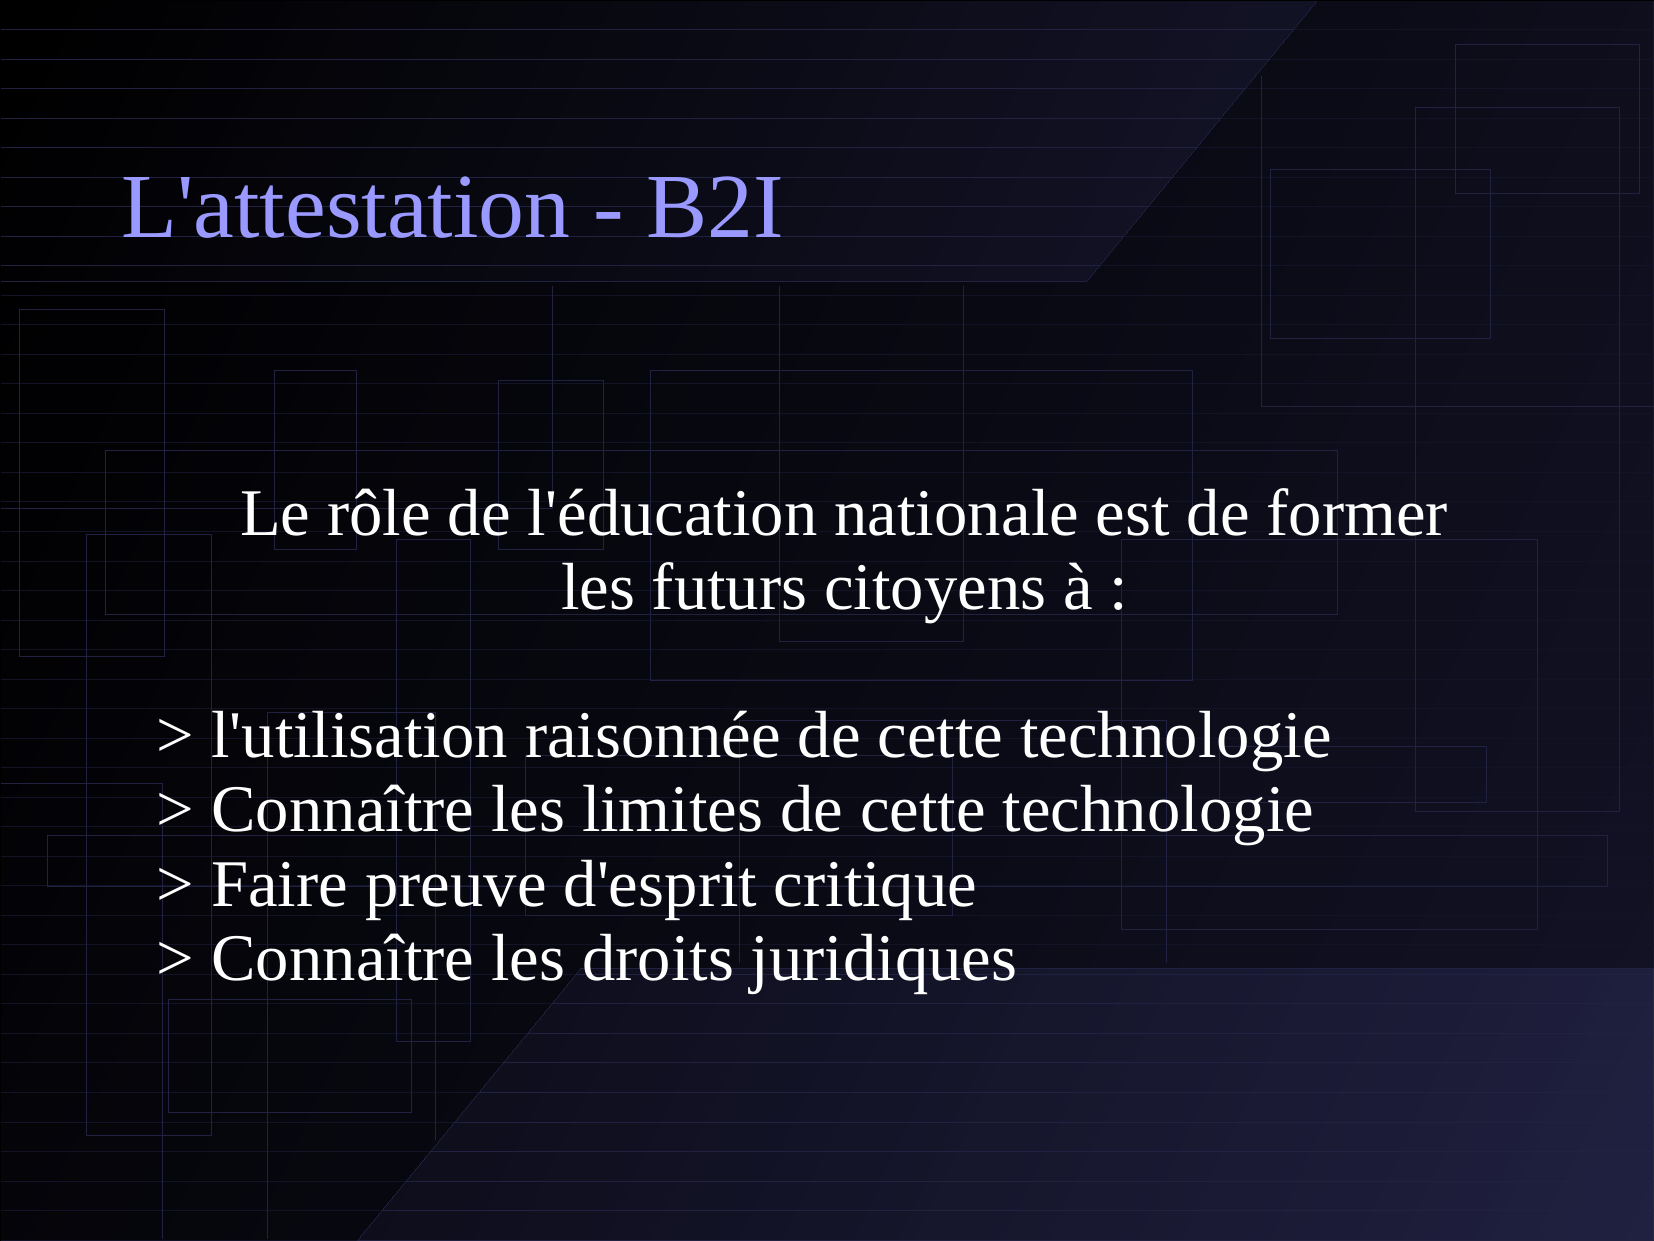

# L'attestation - B2I
Le rôle de l'éducation nationale est de former
les futurs citoyens à :
> l'utilisation raisonnée de cette technologie
> Connaître les limites de cette technologie
> Faire preuve d'esprit critique
> Connaître les droits juridiques